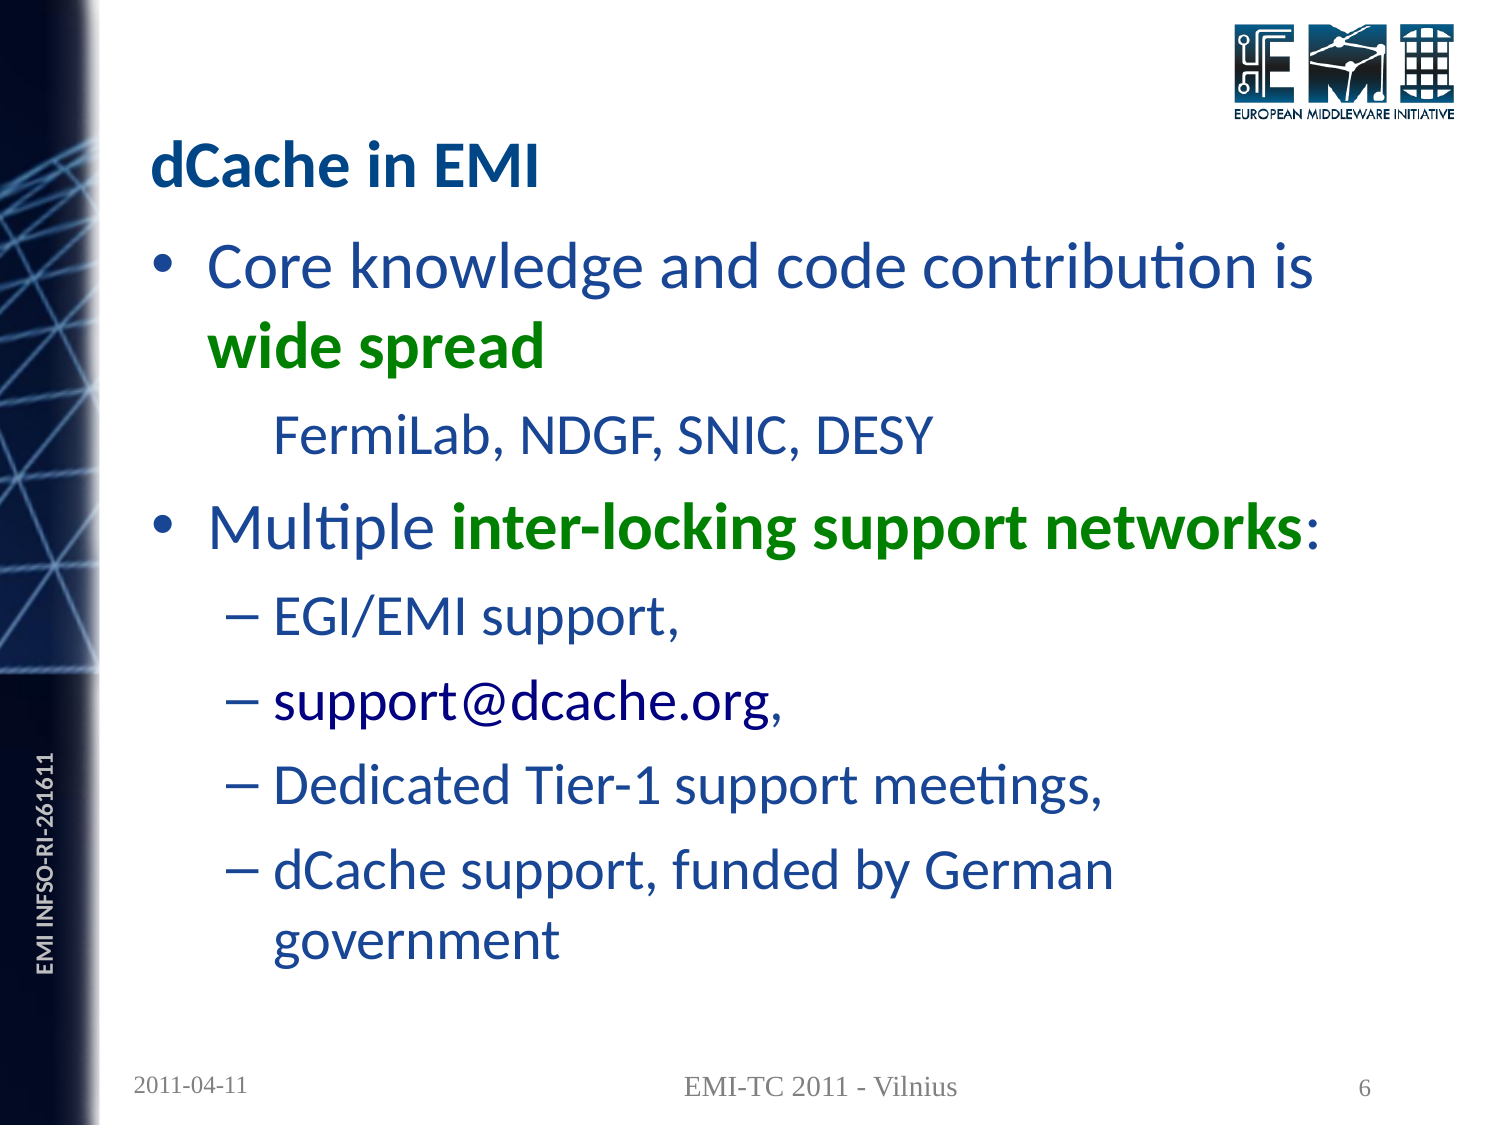

# dCache in EMI
Core knowledge and code contribution is wide spread
FermiLab, NDGF, SNIC, DESY
Multiple inter-locking support networks:
EGI/EMI support,
support@dcache.org,
Dedicated Tier-1 support meetings,
dCache support, funded by German government
2011-04-13
EMI-TC 2011 - Vilnius
6